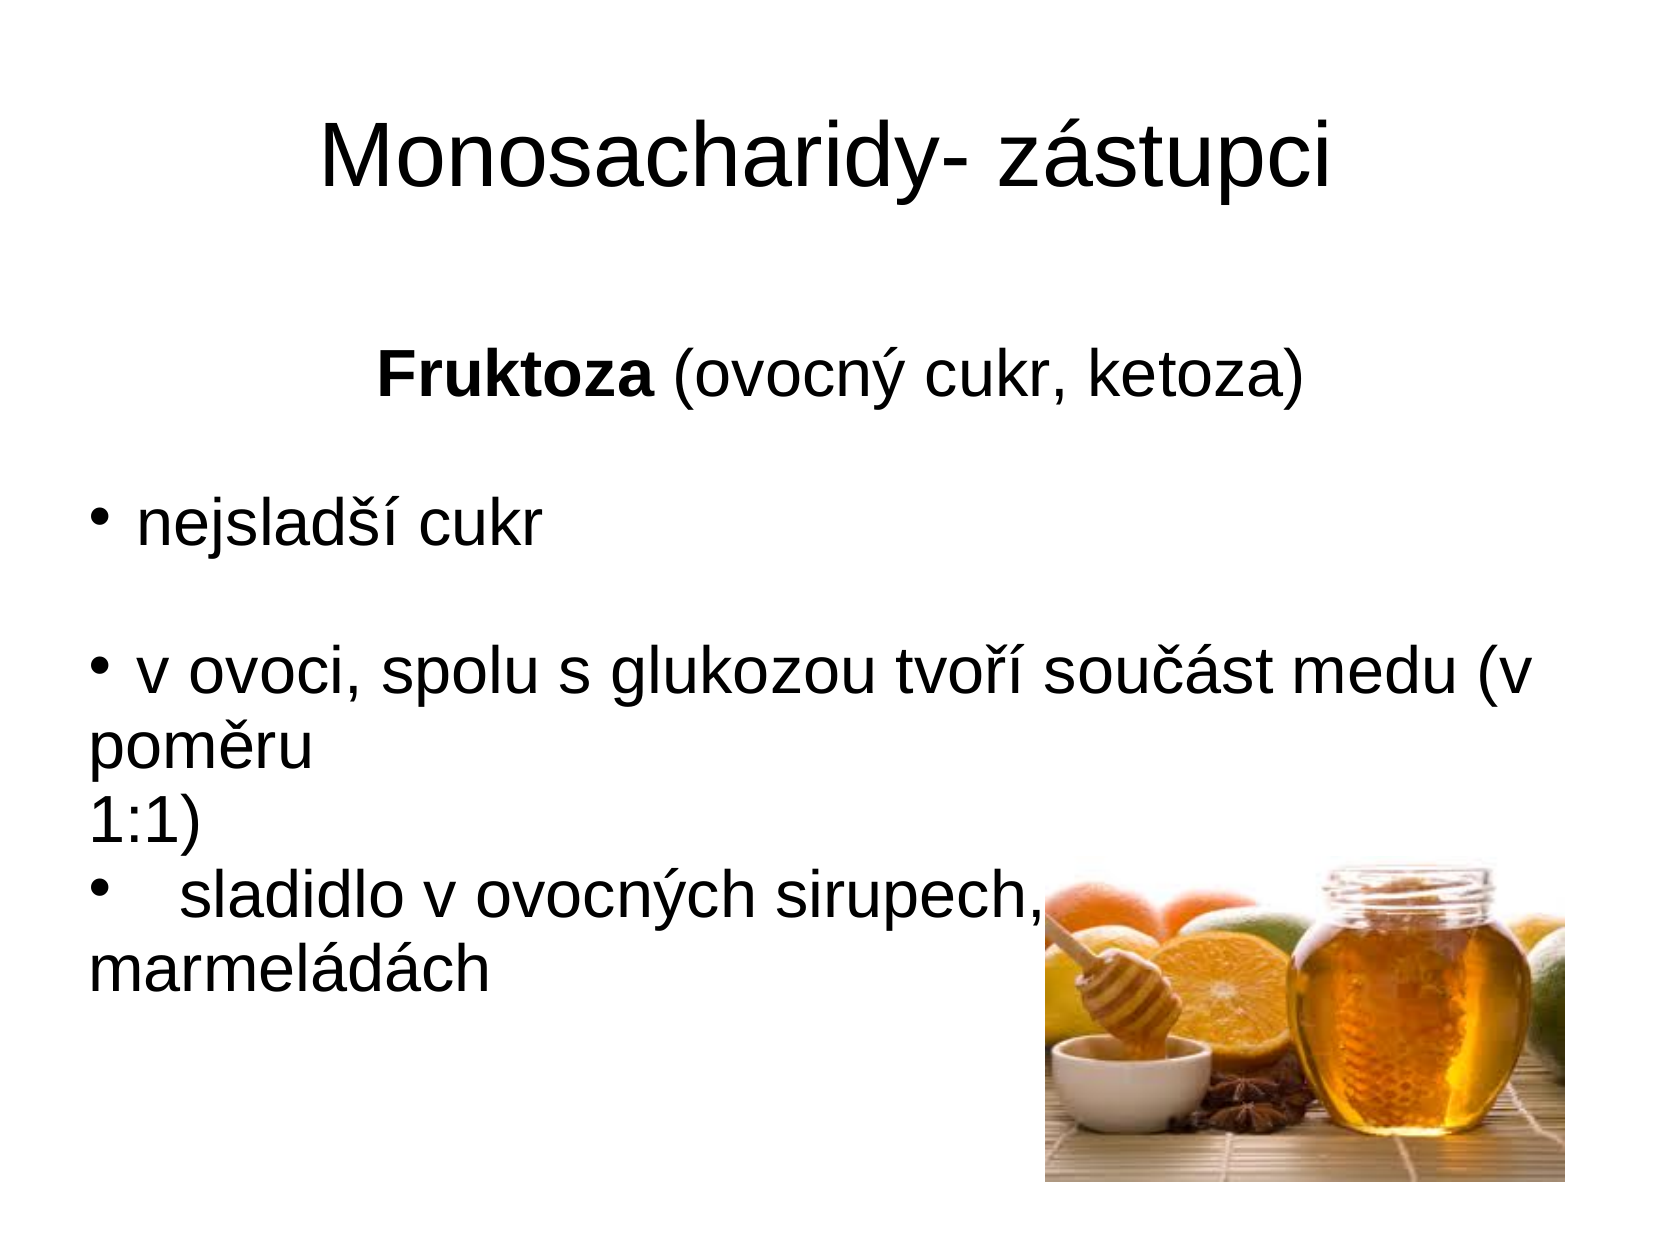

# Monosacharidy- zástupci
 Fruktoza (ovocný cukr, ketoza)
 nejsladší cukr
 v ovoci, spolu s glukozou tvoří součást medu (v poměru
1:1)
 	sladidlo v ovocných sirupech,
marmeládách